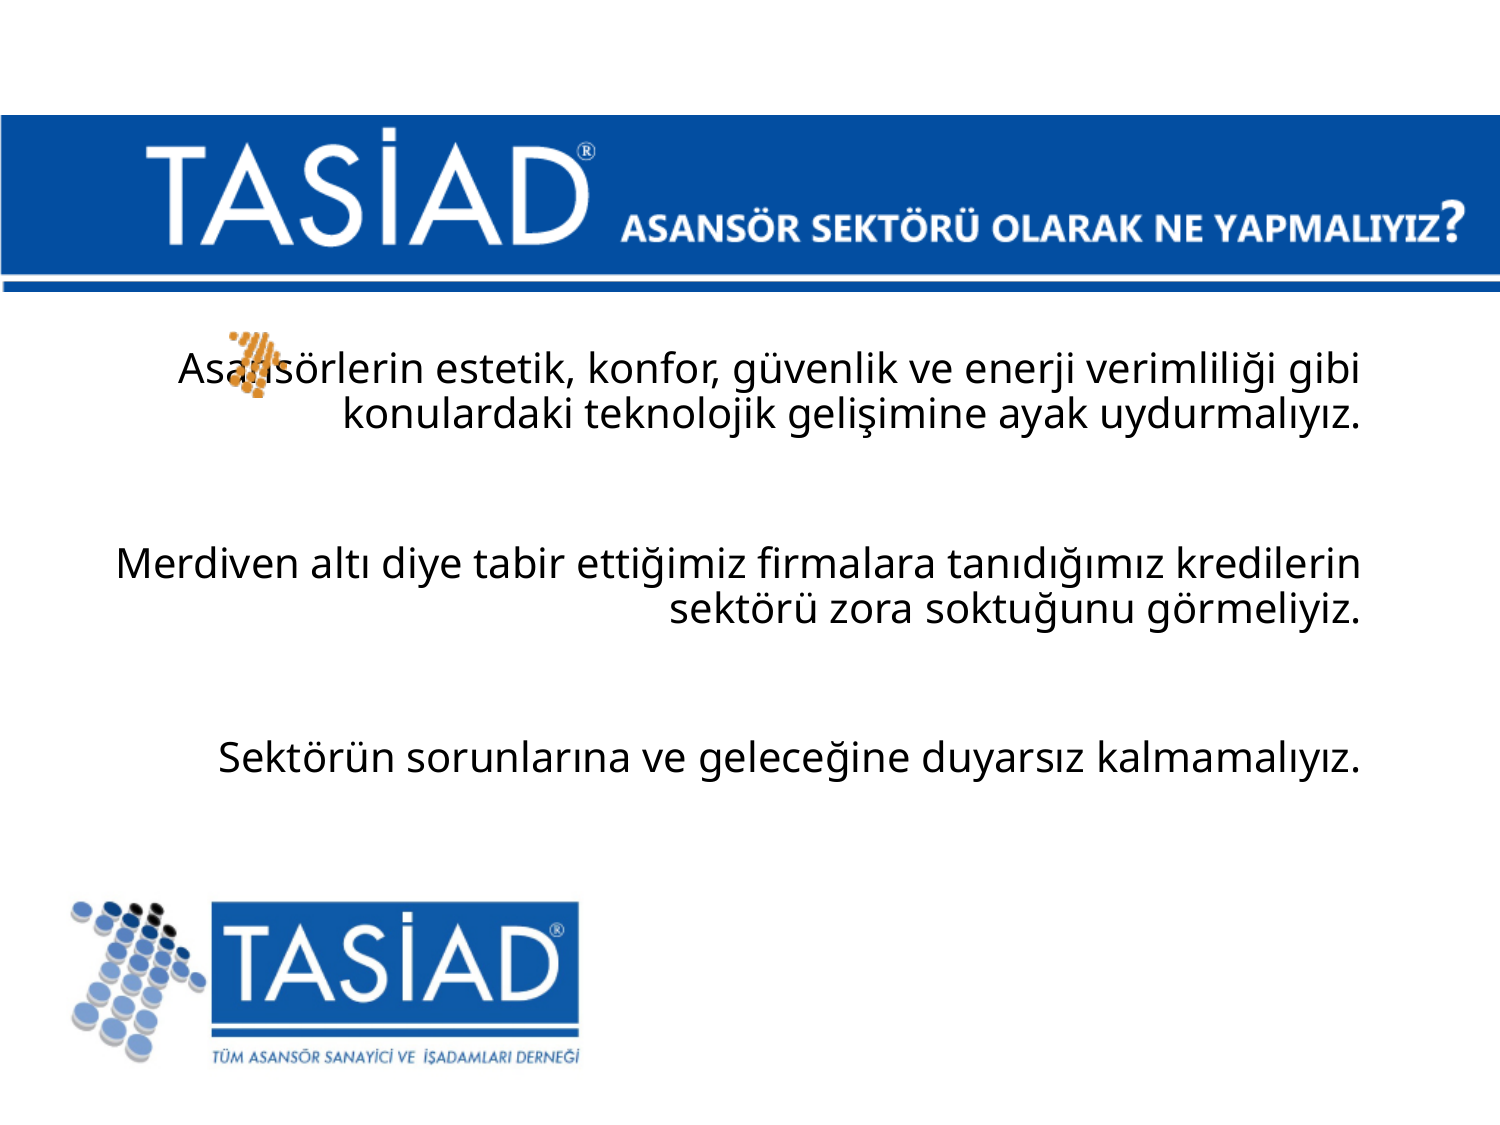

Asansörlerin estetik, konfor, güvenlik ve enerji verimliliği gibi konulardaki teknolojik gelişimine ayak uydurmalıyız.
Merdiven altı diye tabir ettiğimiz firmalara tanıdığımız kredilerin sektörü zora soktuğunu görmeliyiz.
Sektörün sorunlarına ve geleceğine duyarsız kalmamalıyız.